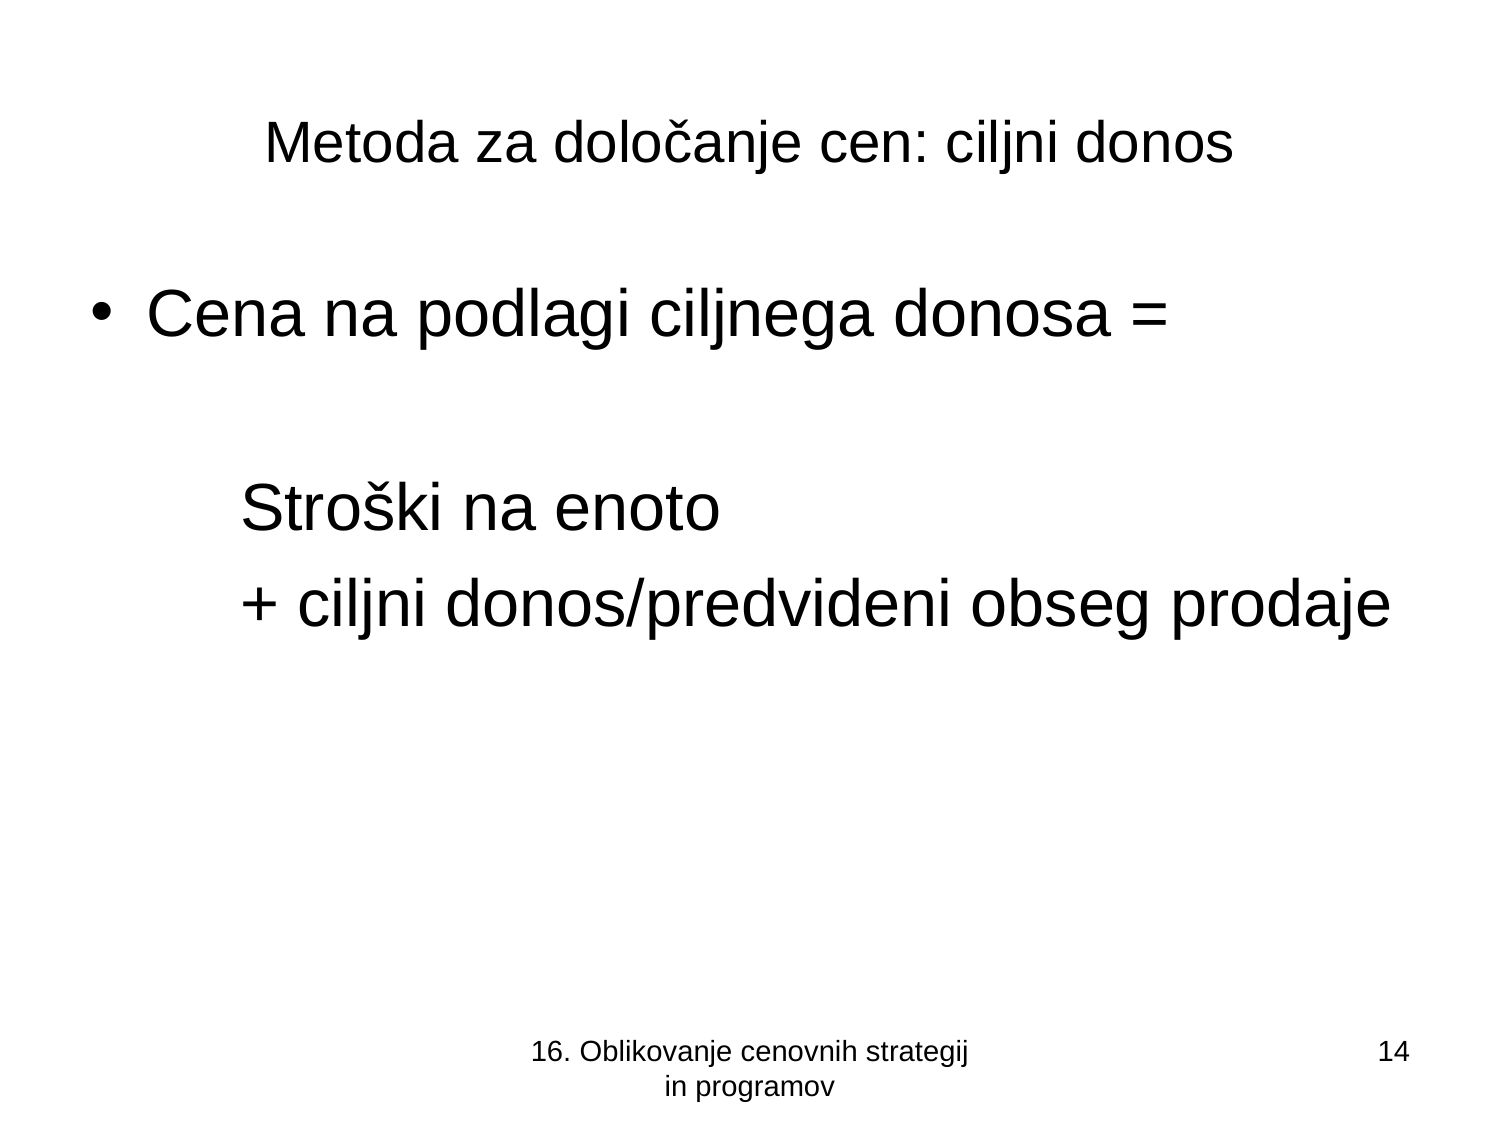

# Metoda za določanje cen: ciljni donos
Cena na podlagi ciljnega donosa =
		Stroški na enoto
		+ ciljni donos/predvideni obseg prodaje
16. Oblikovanje cenovnih strategij in programov